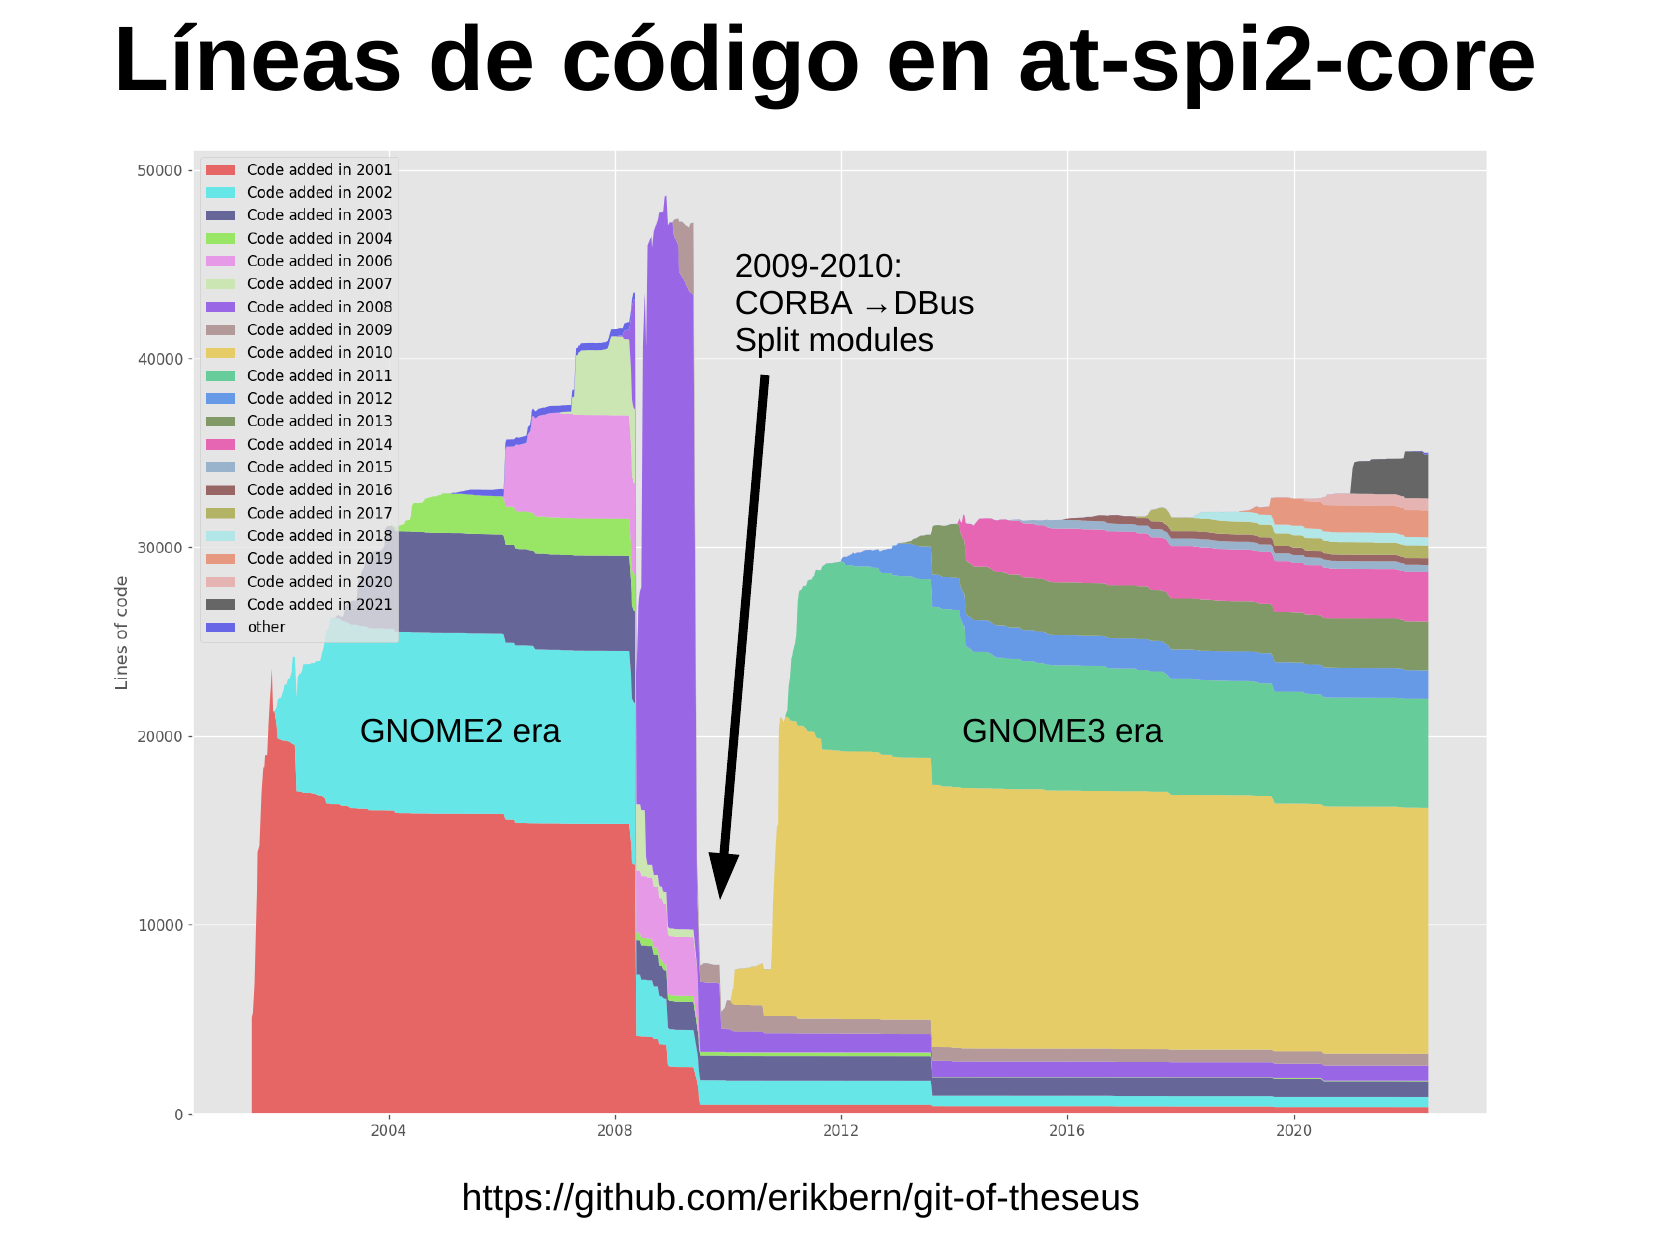

# Líneas de código en at-spi2-core
2009-2010:
CORBA →DBus
Split modules
GNOME2 era
GNOME3 era
https://github.com/erikbern/git-of-theseus